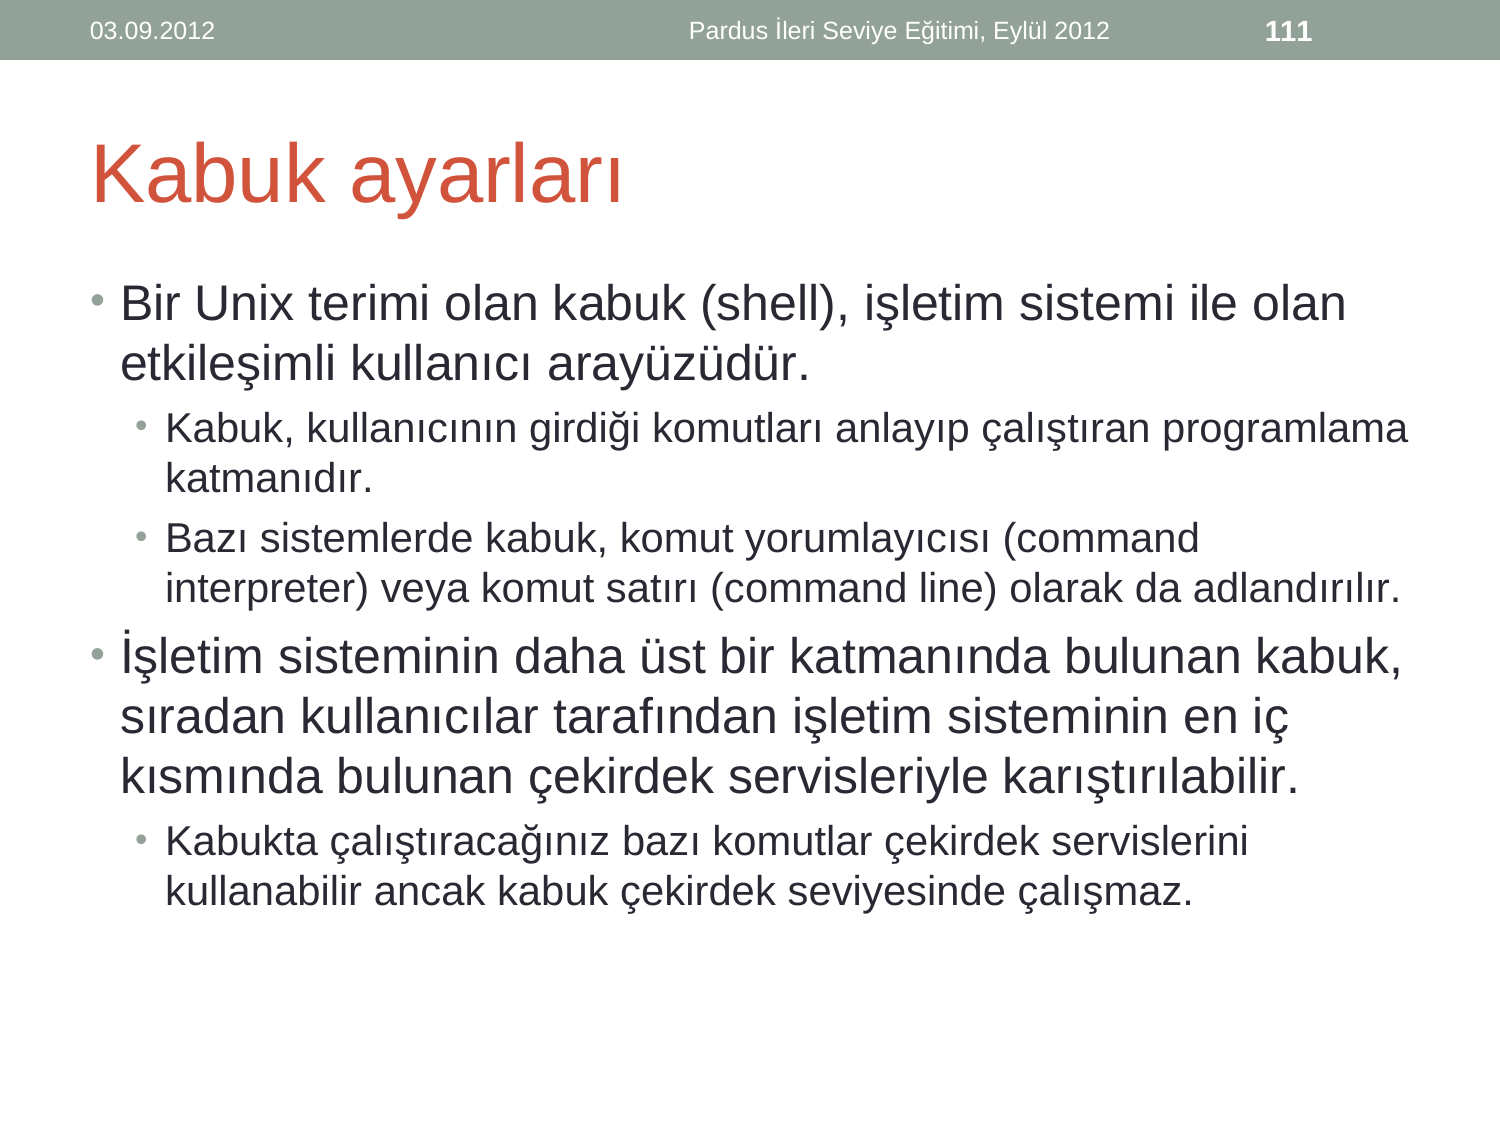

03.09.2012
Pardus İleri Seviye Eğitimi, Eylül 2012
# Kabuk ayarları
Bir Unix terimi olan kabuk (shell), işletim sistemi ile olan etkileşimli kullanıcı arayüzüdür.
Kabuk, kullanıcının girdiği komutları anlayıp çalıştıran programlama katmanıdır.
Bazı sistemlerde kabuk, komut yorumlayıcısı (command interpreter) veya komut satırı (command line) olarak da adlandırılır.
İşletim sisteminin daha üst bir katmanında bulunan kabuk, sıradan kullanıcılar tarafından işletim sisteminin en iç kısmında bulunan çekirdek servisleriyle karıştırılabilir.
Kabukta çalıştıracağınız bazı komutlar çekirdek servislerini kullanabilir ancak kabuk çekirdek seviyesinde çalışmaz.